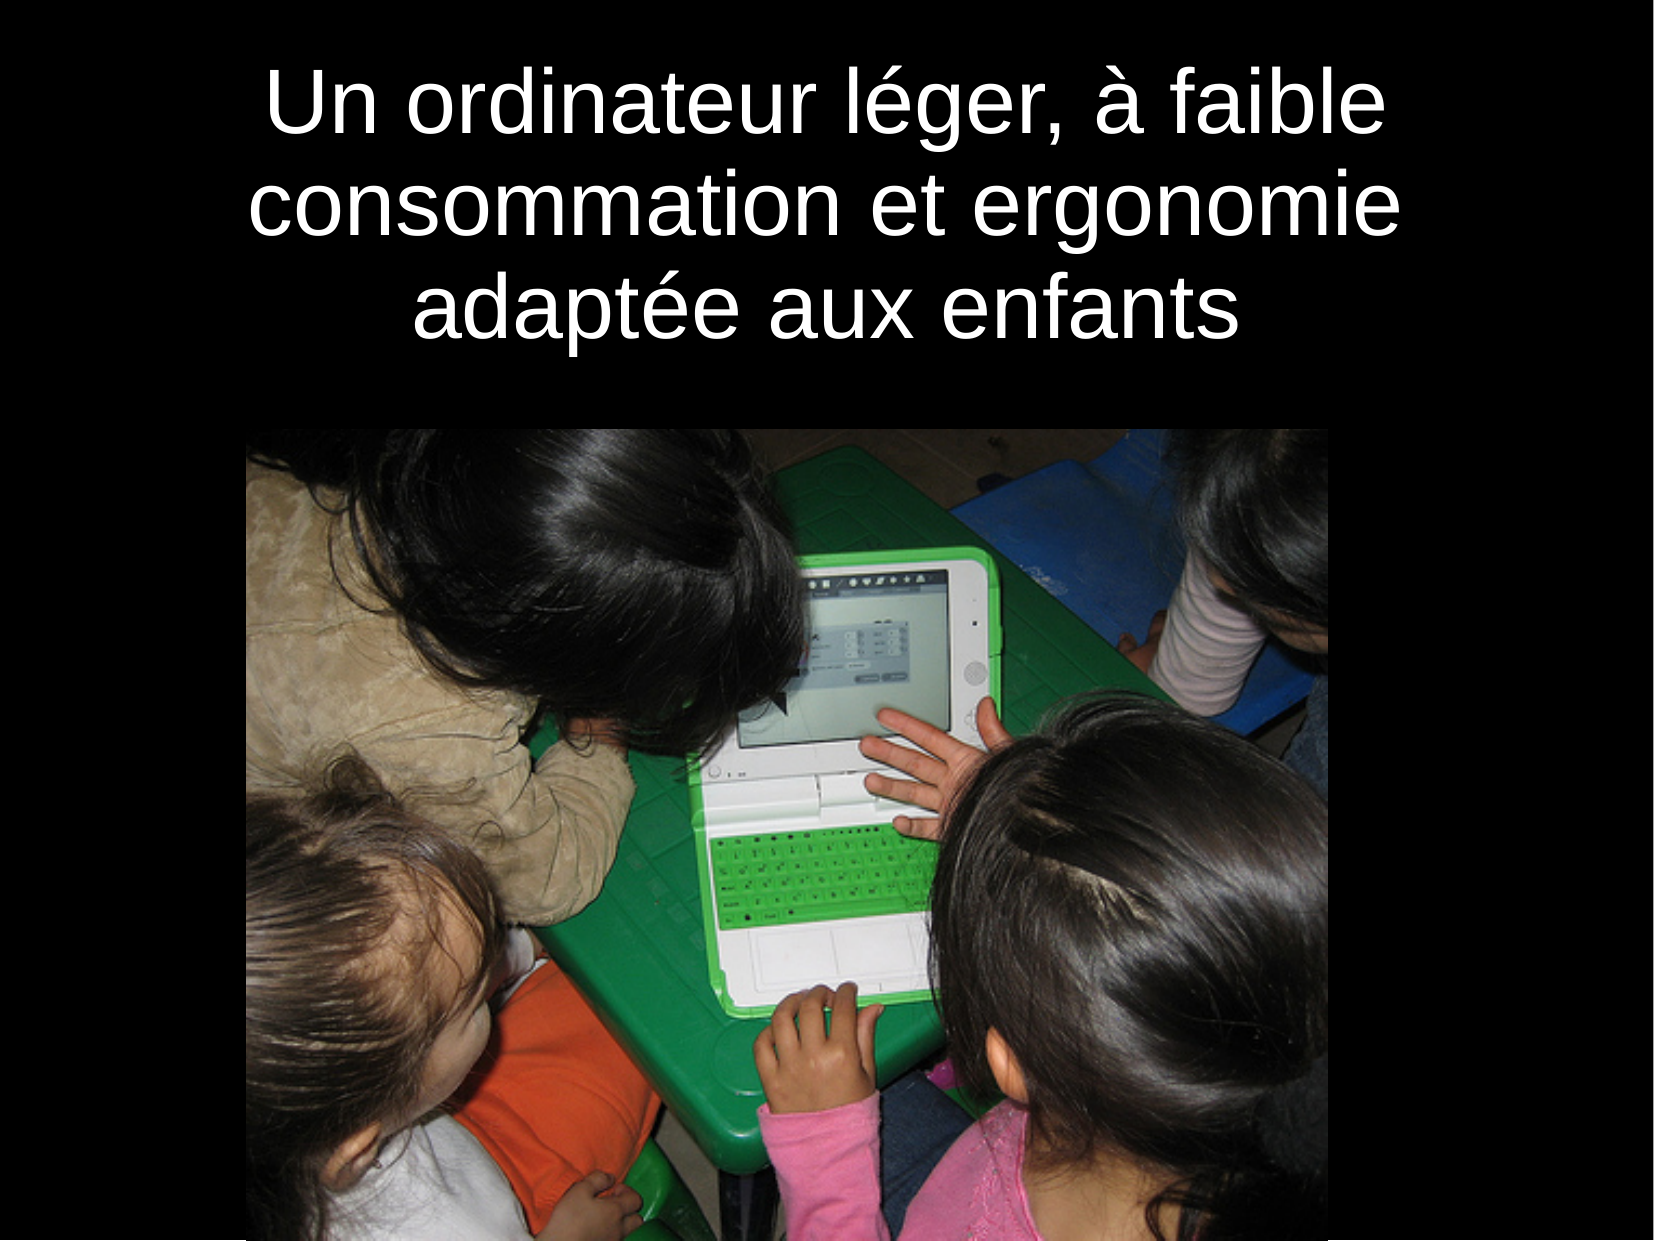

Un ordinateur léger, à faible consommation et ergonomie adaptée aux enfants